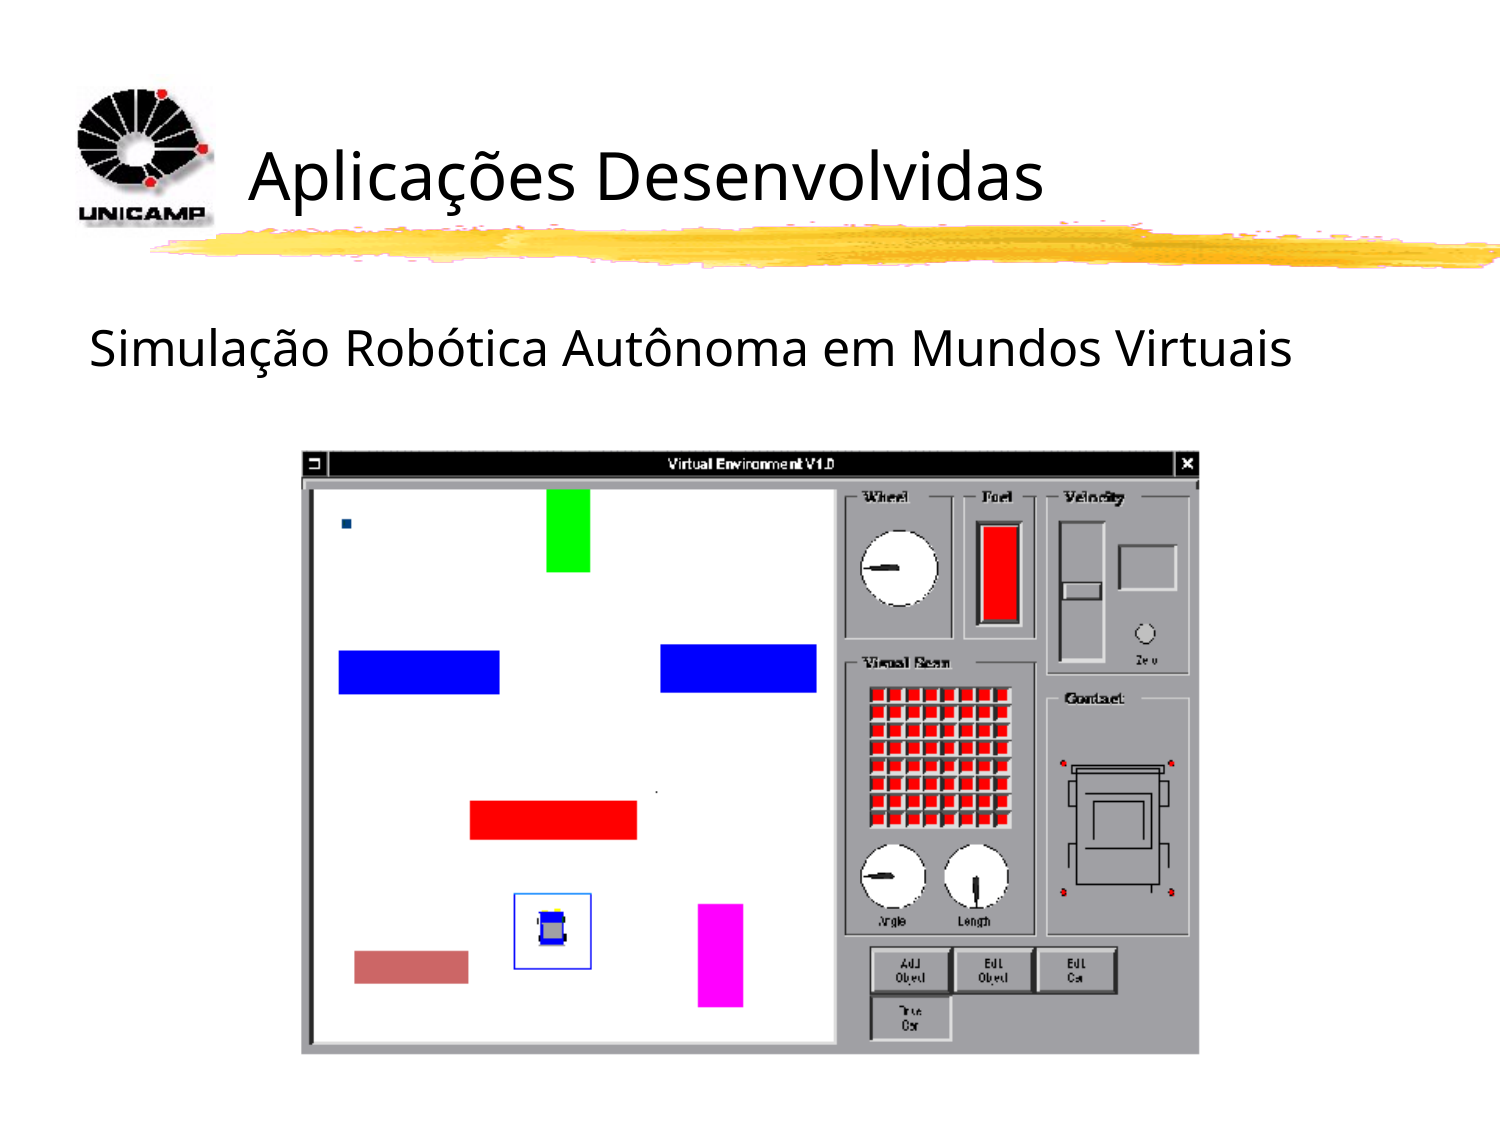

# Aplicações Desenvolvidas
Simulação Robótica Autônoma em Mundos Virtuais